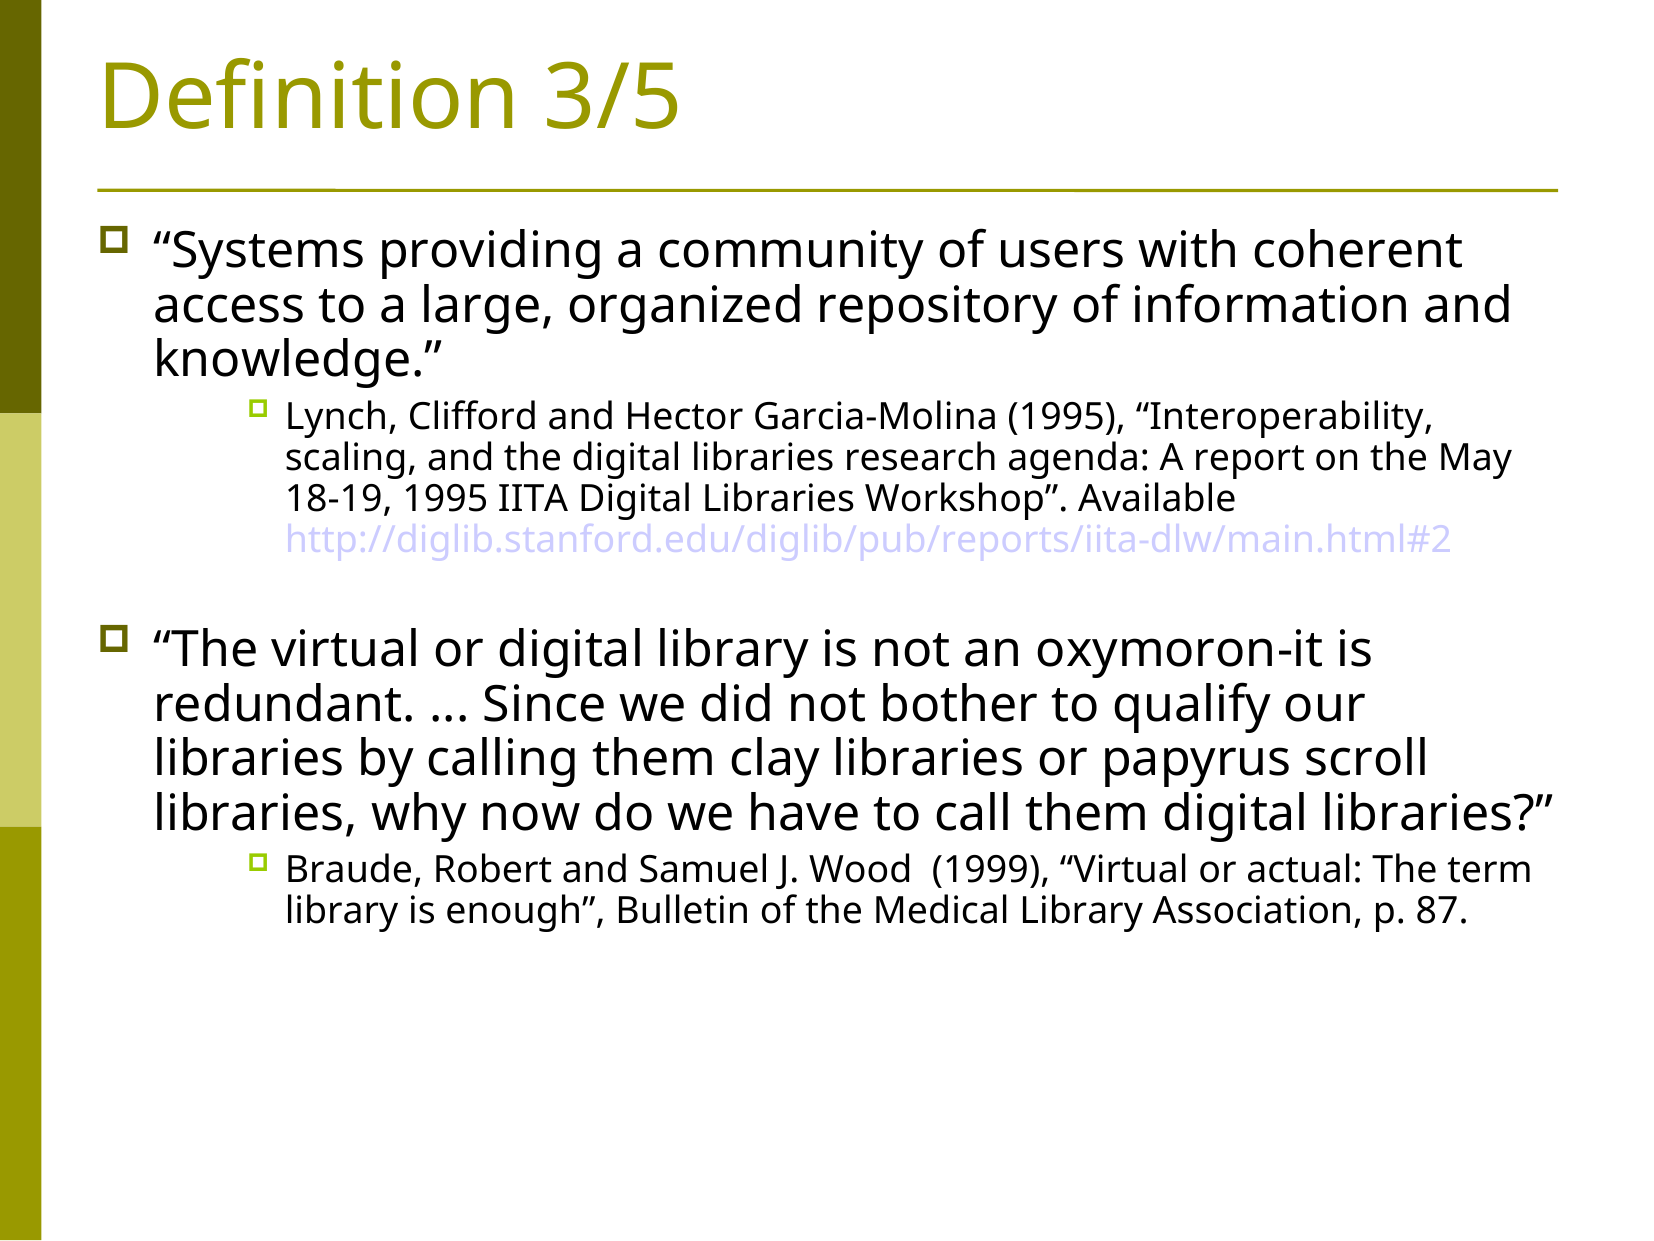

# Definition 3/5
“Systems providing a community of users with coherent access to a large, organized repository of information and knowledge.”
Lynch, Clifford and Hector Garcia-Molina (1995), “Interoperability, scaling, and the digital libraries research agenda: A report on the May 18-19, 1995 IITA Digital Libraries Workshop”. Available http://diglib.stanford.edu/diglib/pub/reports/iita-dlw/main.html#2
“The virtual or digital library is not an oxymoron-it is redundant. ... Since we did not bother to qualify our libraries by calling them clay libraries or papyrus scroll libraries, why now do we have to call them digital libraries?”
Braude, Robert and Samuel J. Wood (1999), “Virtual or actual: The term library is enough”, Bulletin of the Medical Library Association, p. 87.